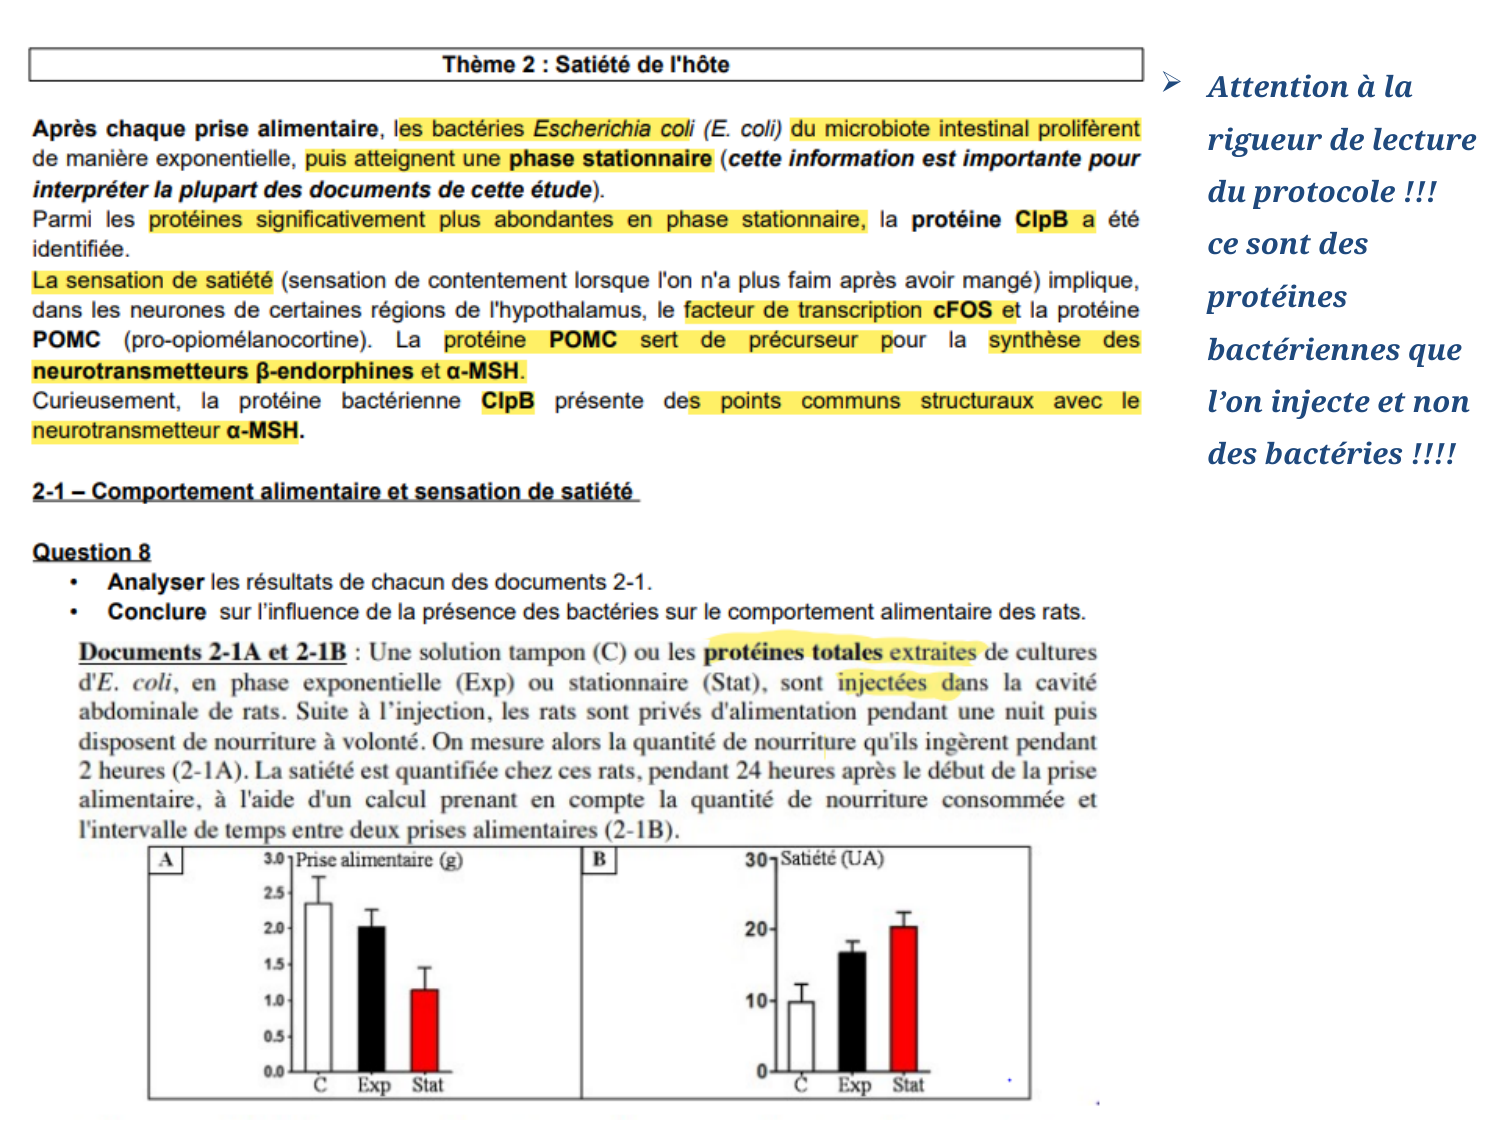

Attention à la rigueur de lecture du protocole !!!
ce sont des protéines bactériennes que l’on injecte et non des bactéries !!!!